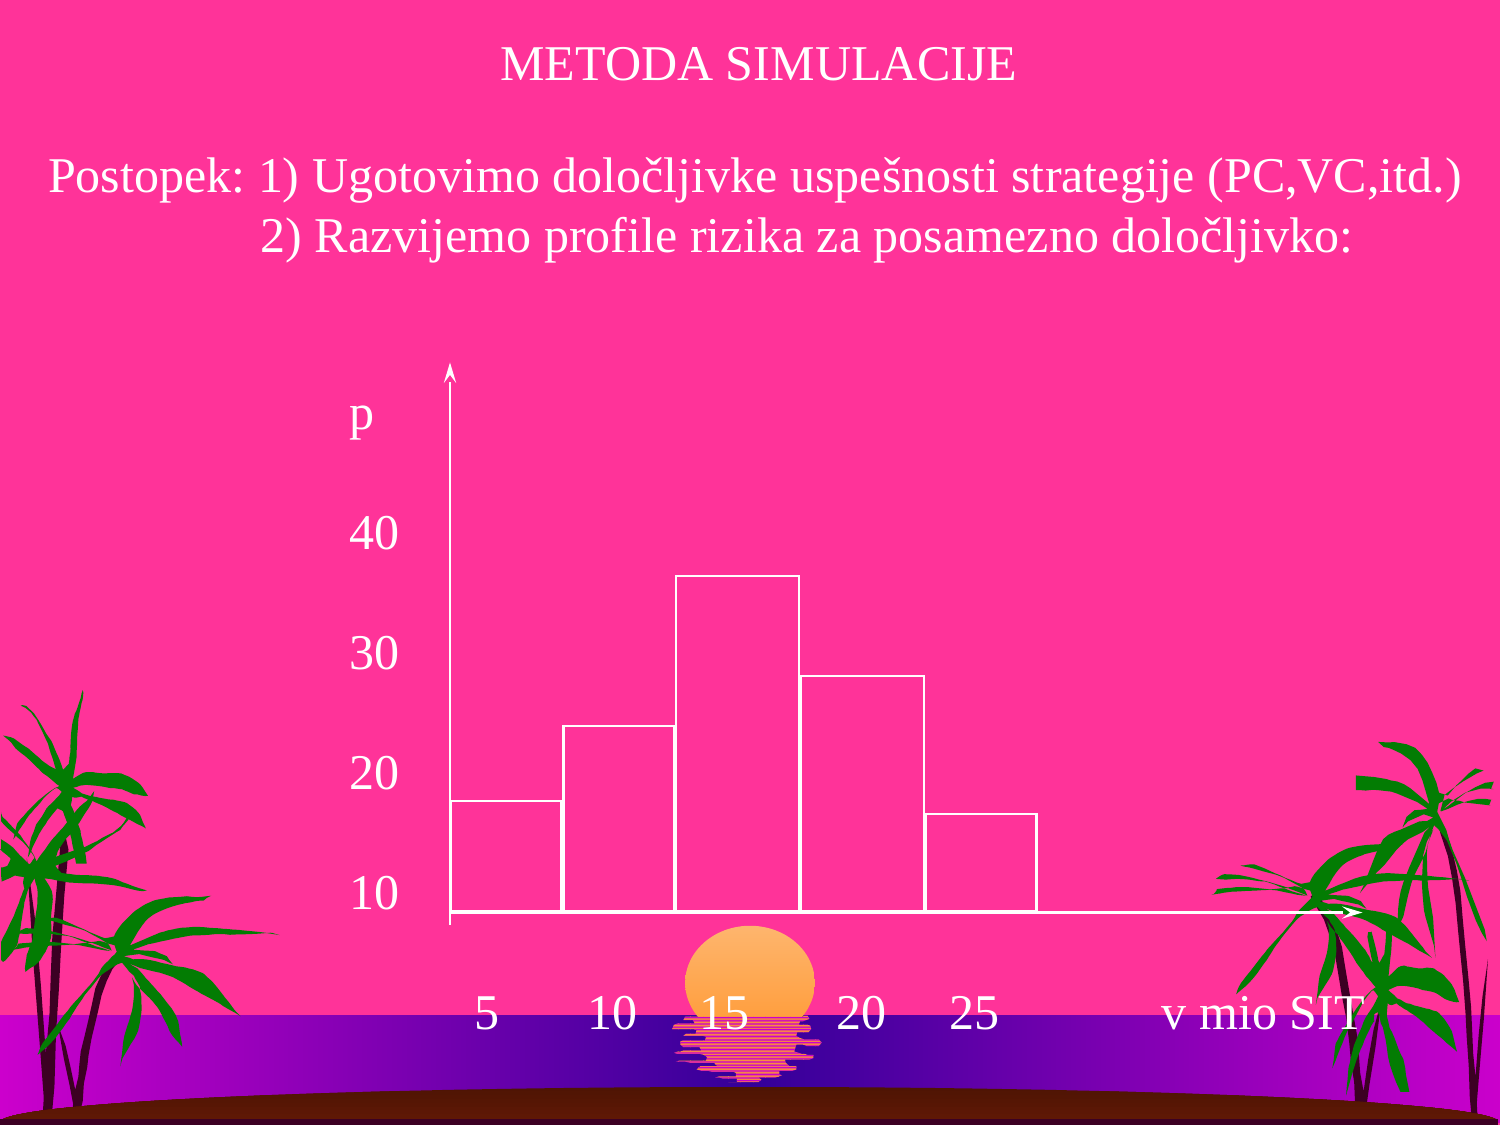

METODA SIMULACIJE
Postopek: 1) Ugotovimo določljivke uspešnosti strategije (PC,VC,itd.)
 2) Razvijemo profile rizika za posamezno določljivko:
 p
 40
 30
 20
 10
 5 10 15 20 25 v mio SIT